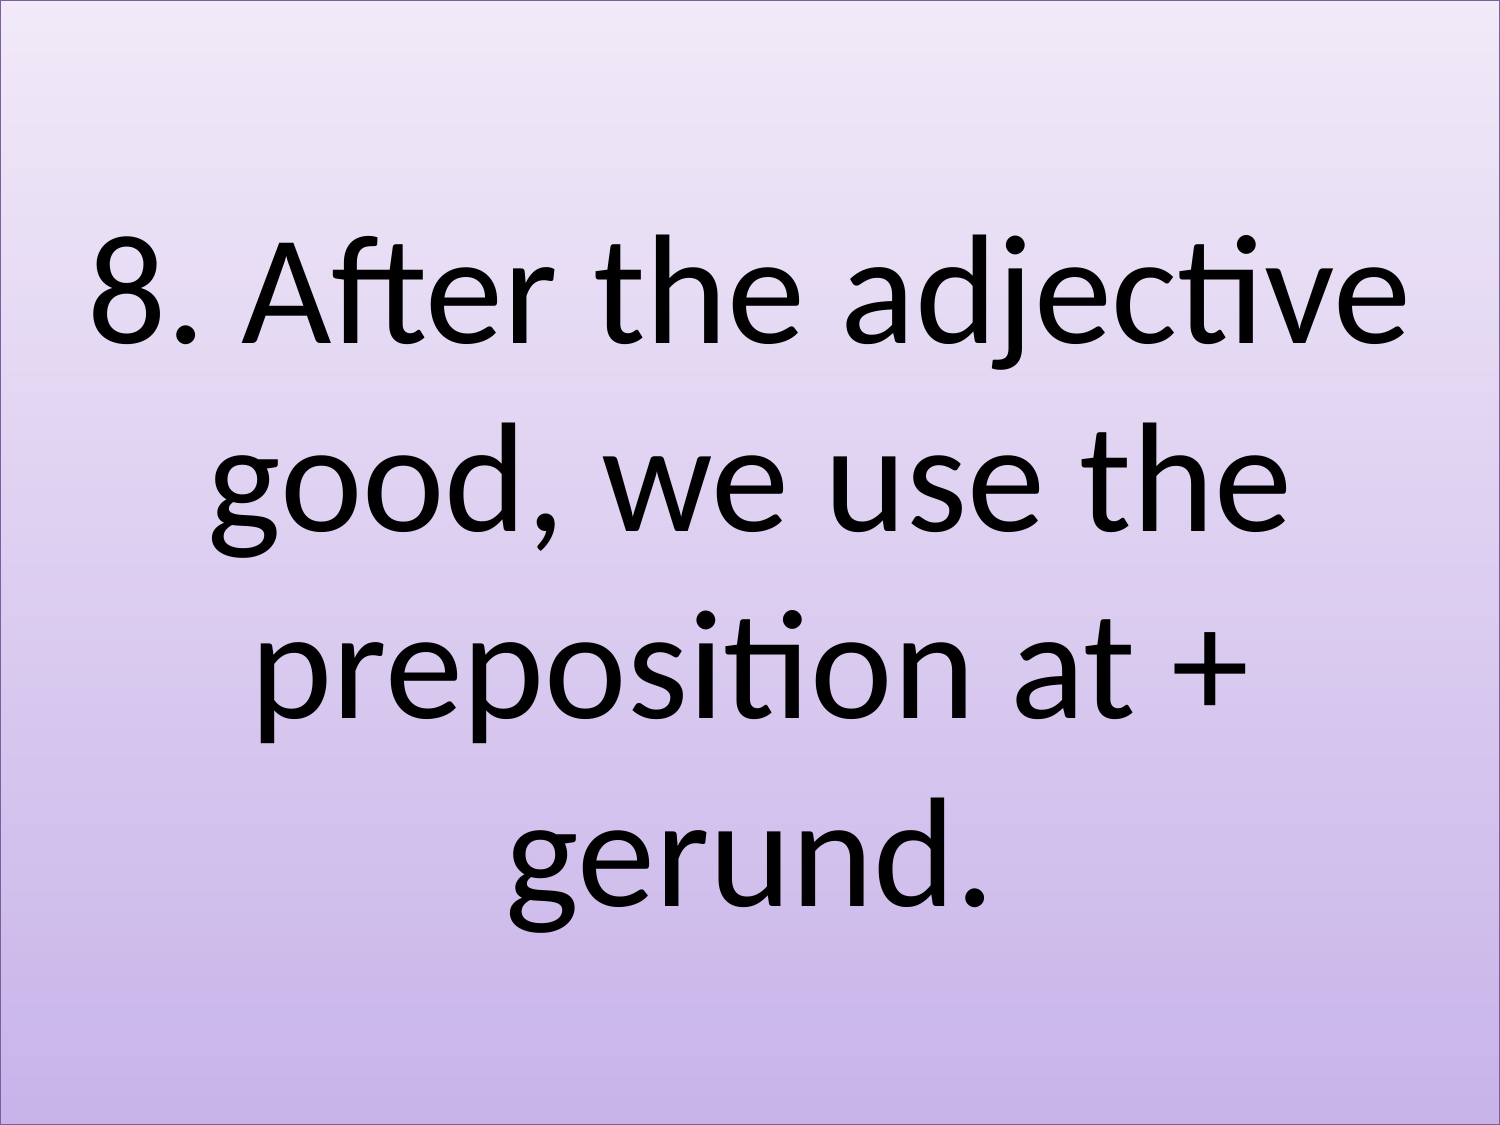

# 8. After the adjective good, we use the preposition at + gerund.